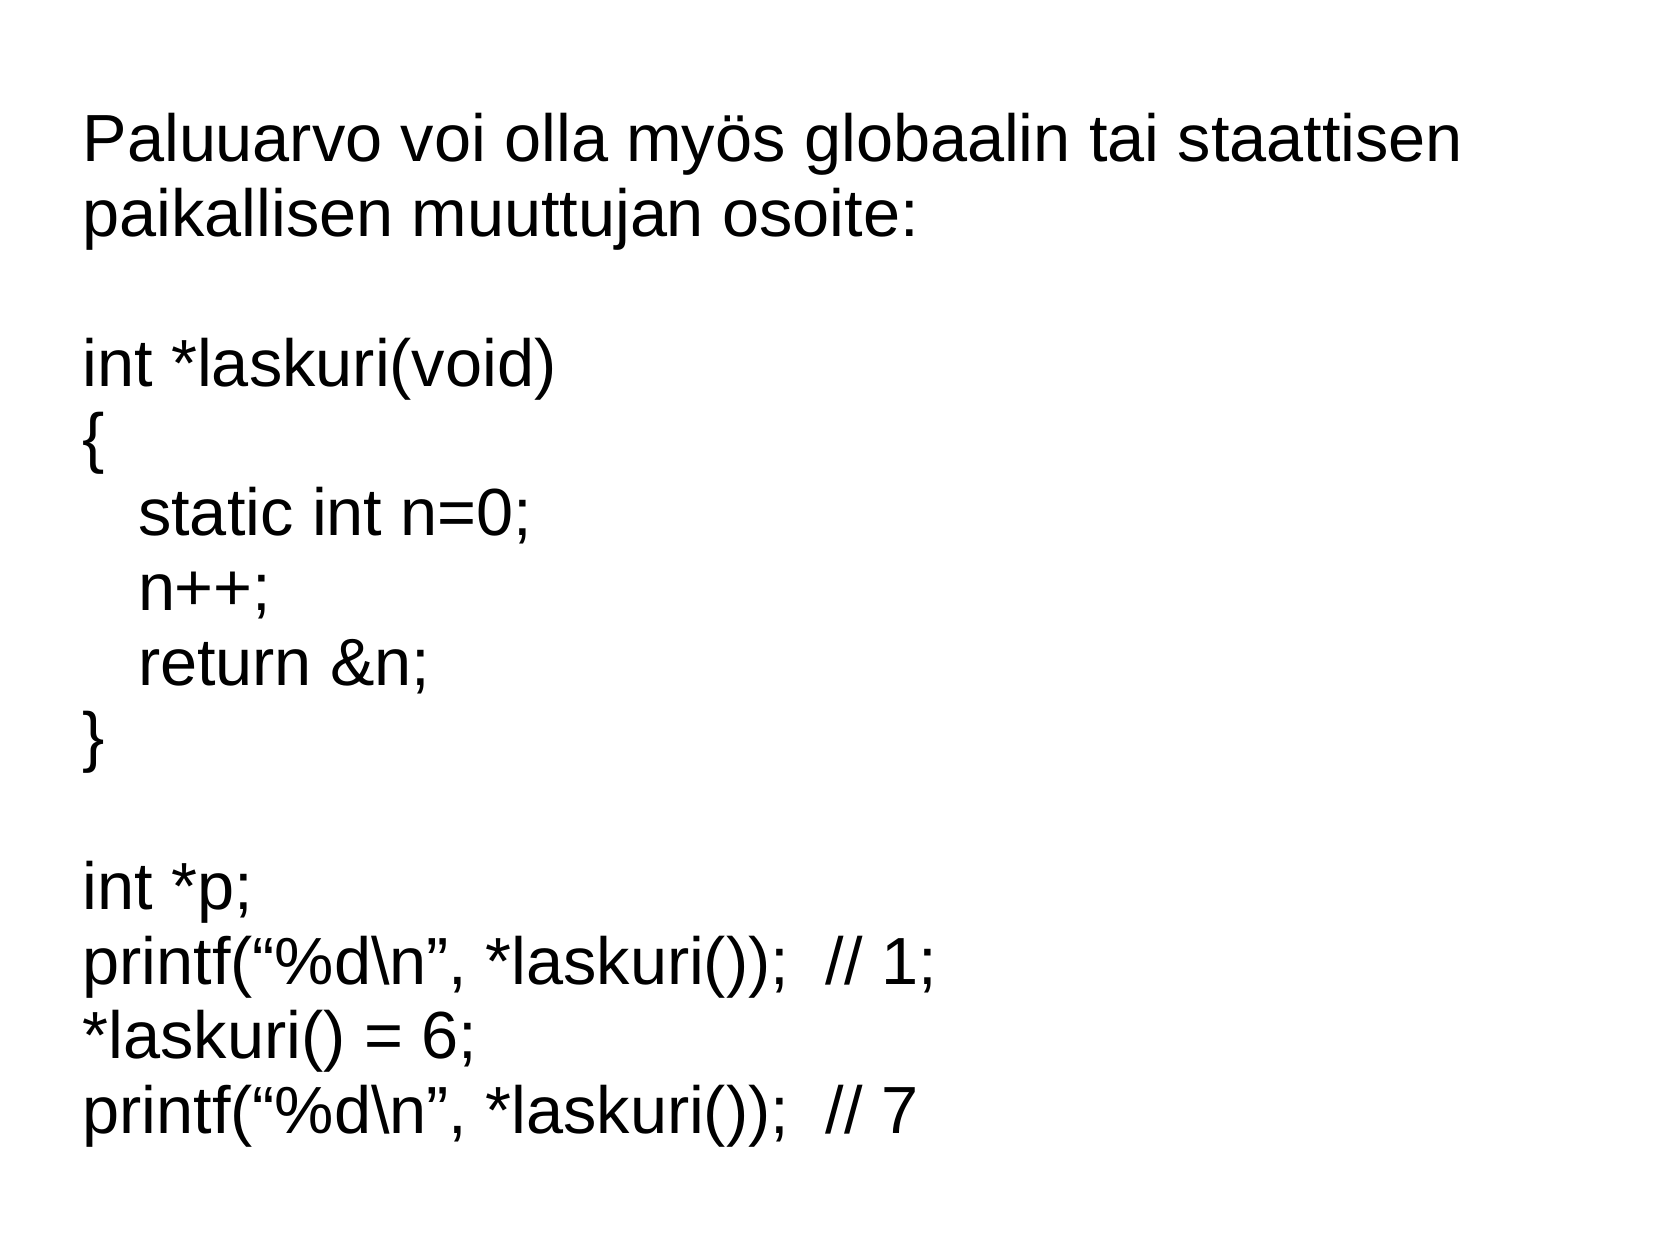

Paluuarvo voi olla myös globaalin tai staattisen paikallisen muuttujan osoite:
int *laskuri(void)
{
 static int n=0;
 n++;
 return &n;
}
int *p;
printf(“%d\n”, *laskuri()); // 1;
*laskuri() = 6;
printf(“%d\n”, *laskuri()); // 7